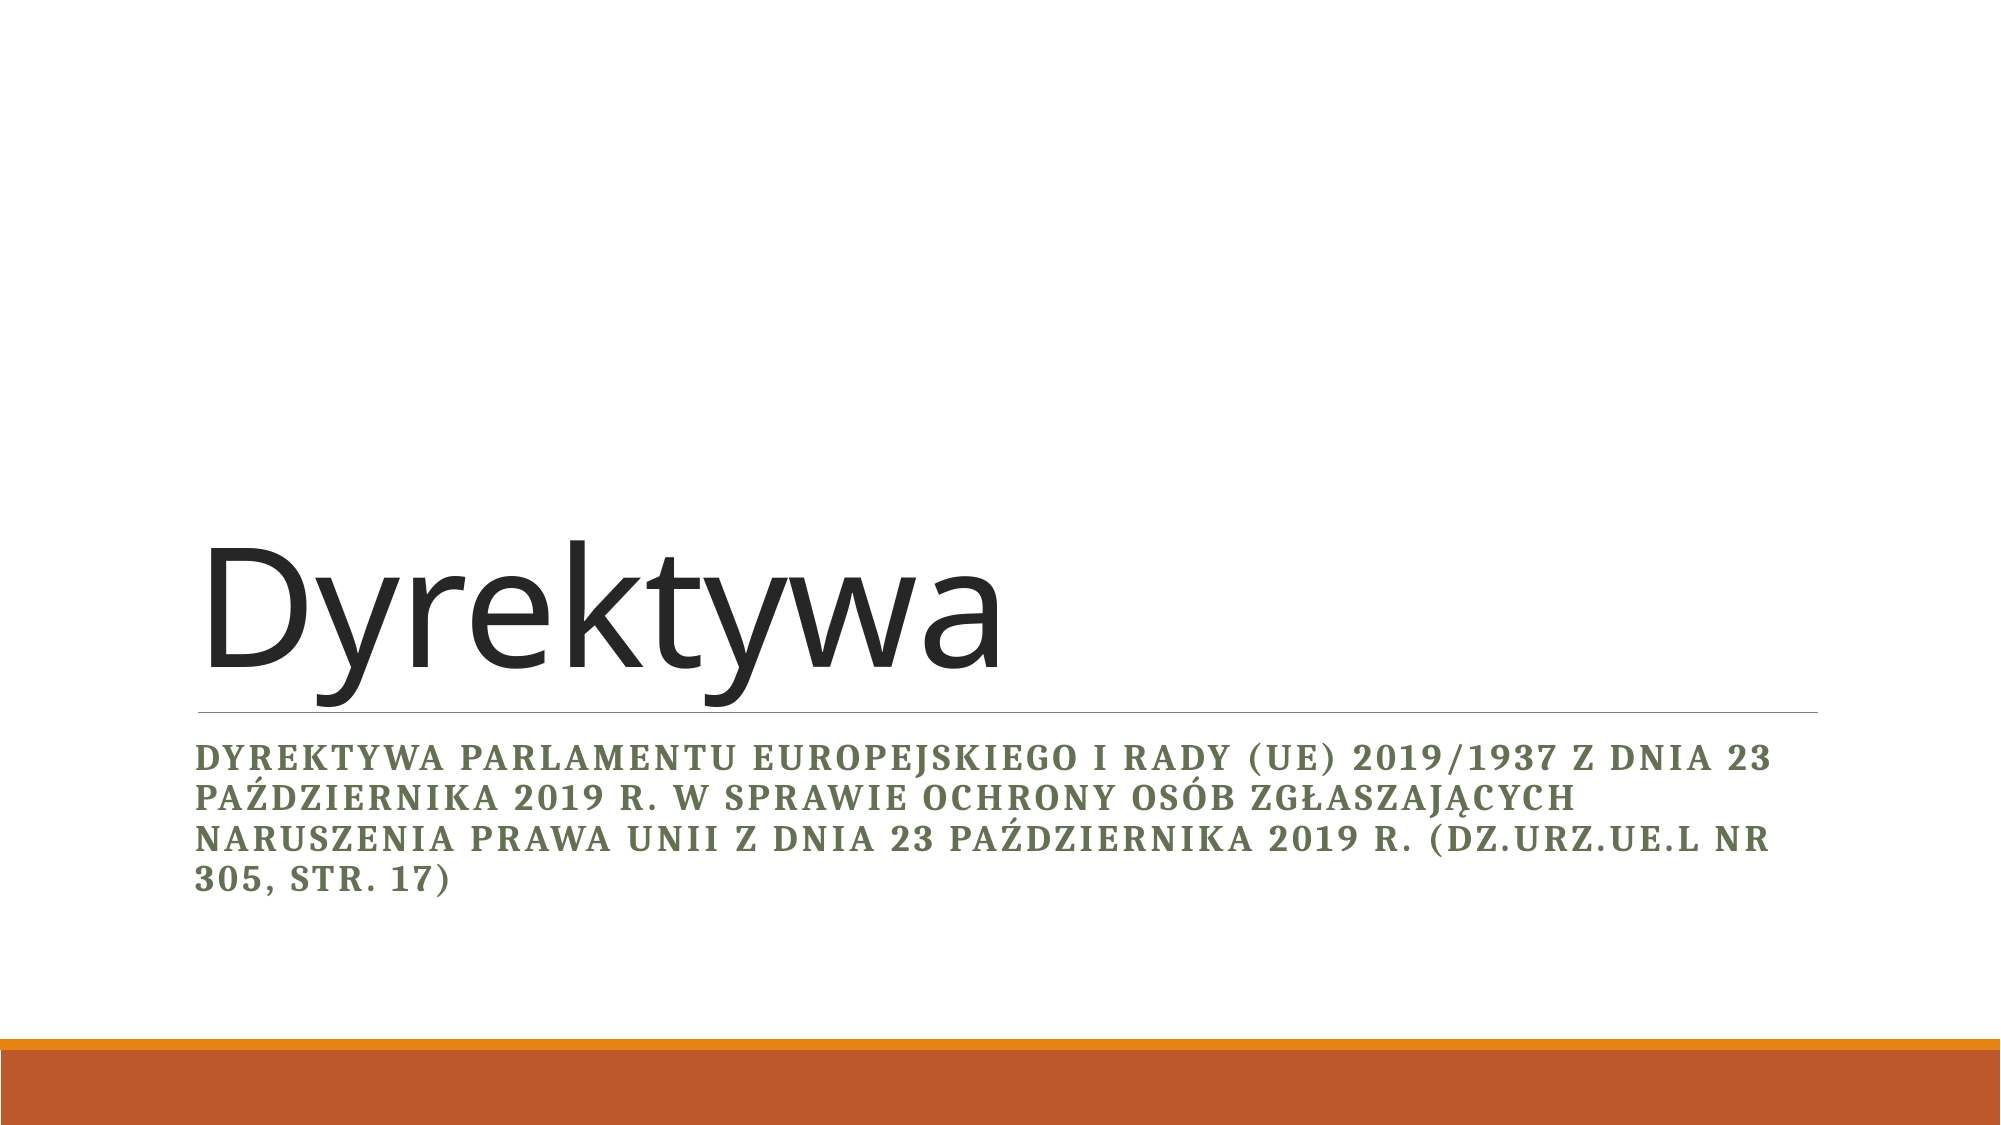

# Dyrektywa
Dyrektywa Parlamentu Europejskiego i Rady (UE) 2019/1937 z dnia 23 października 2019 r. w sprawie ochrony osób zgłaszających naruszenia prawa Unii z dnia 23 października 2019 r. (Dz.Urz.UE.L Nr 305, str. 17)